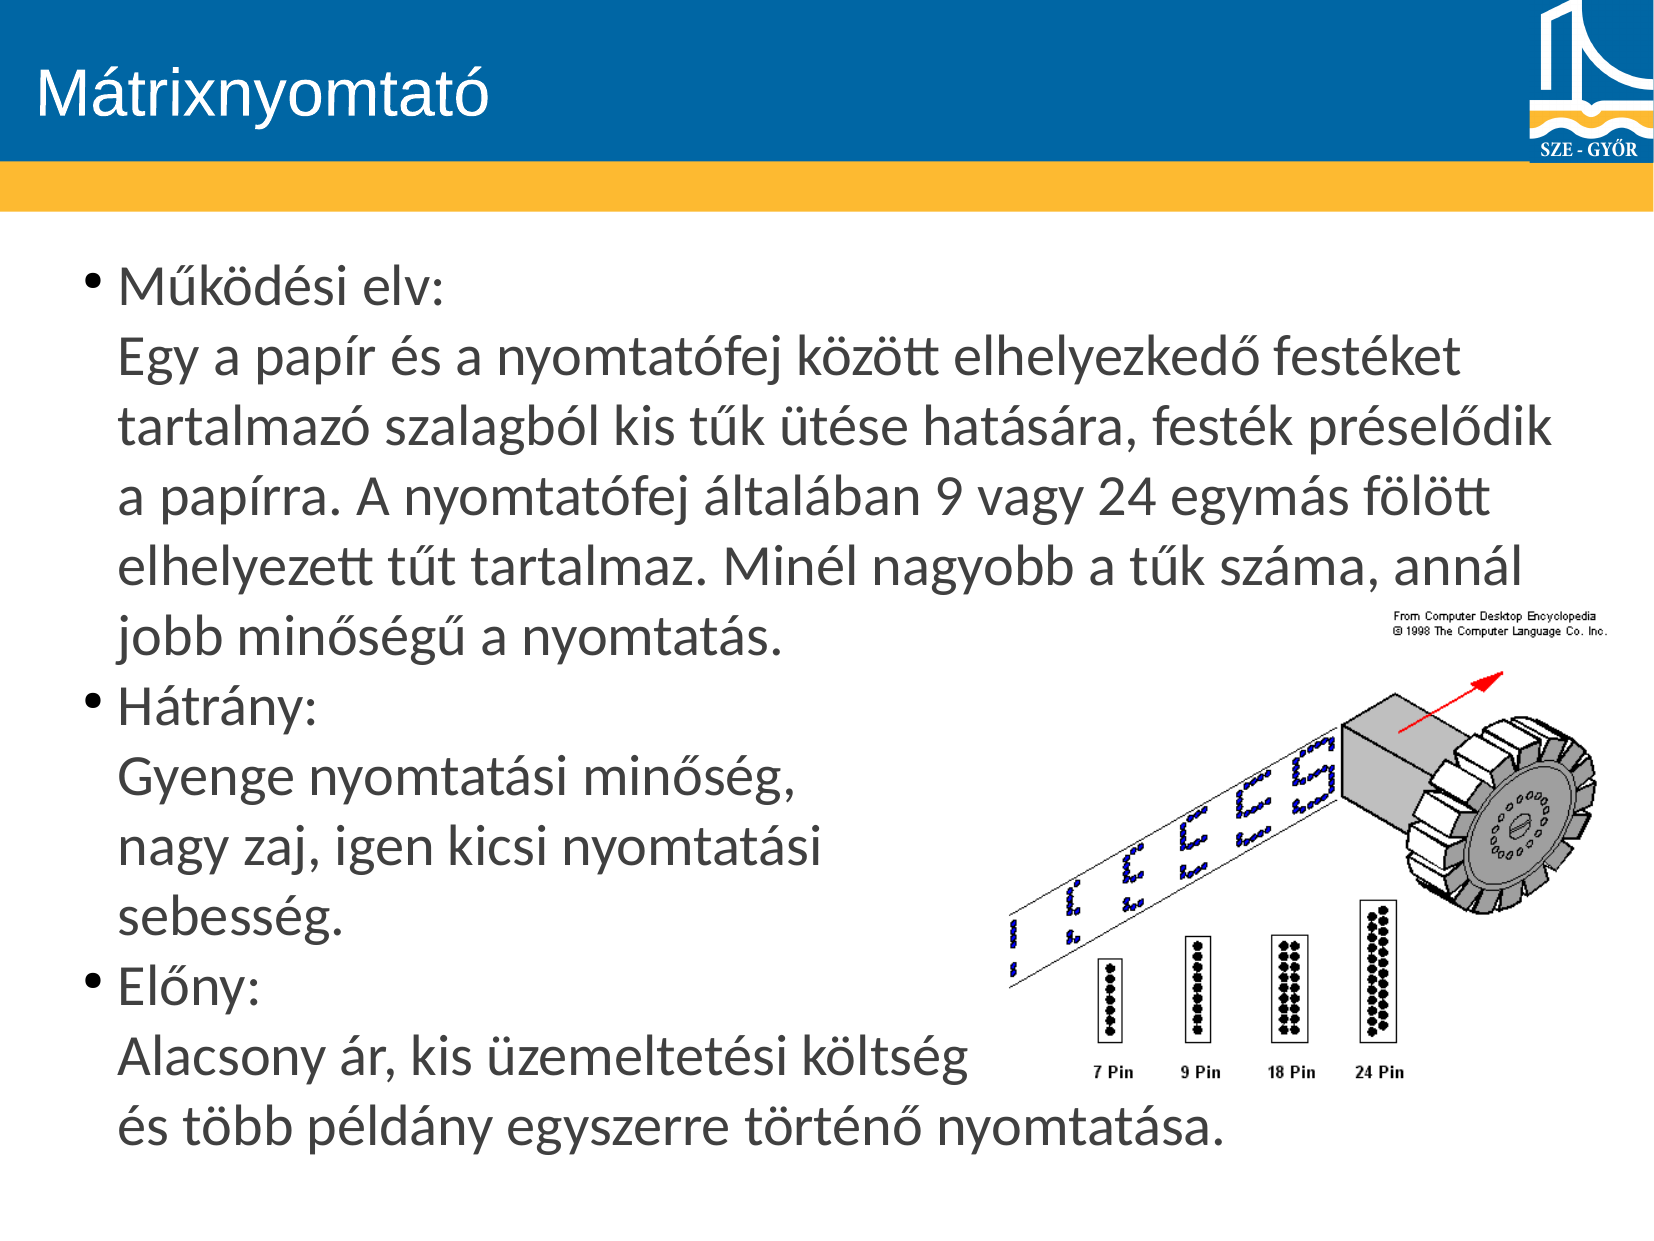

Mátrixnyomtató
Működési elv:
Egy a papír és a nyomtatófej között elhelyezkedő festéket tartalmazó szalagból kis tűk ütése hatására, festék préselődik a papírra. A nyomtatófej általában 9 vagy 24 egymás fölött elhelyezett tűt tartalmaz. Minél nagyobb a tűk száma, annál jobb minőségű a nyomtatás.
Hátrány:
Gyenge nyomtatási minőség,
nagy zaj, igen kicsi nyomtatási
sebesség.
Előny:
Alacsony ár, kis üzemeltetési költség
és több példány egyszerre történő nyomtatása.